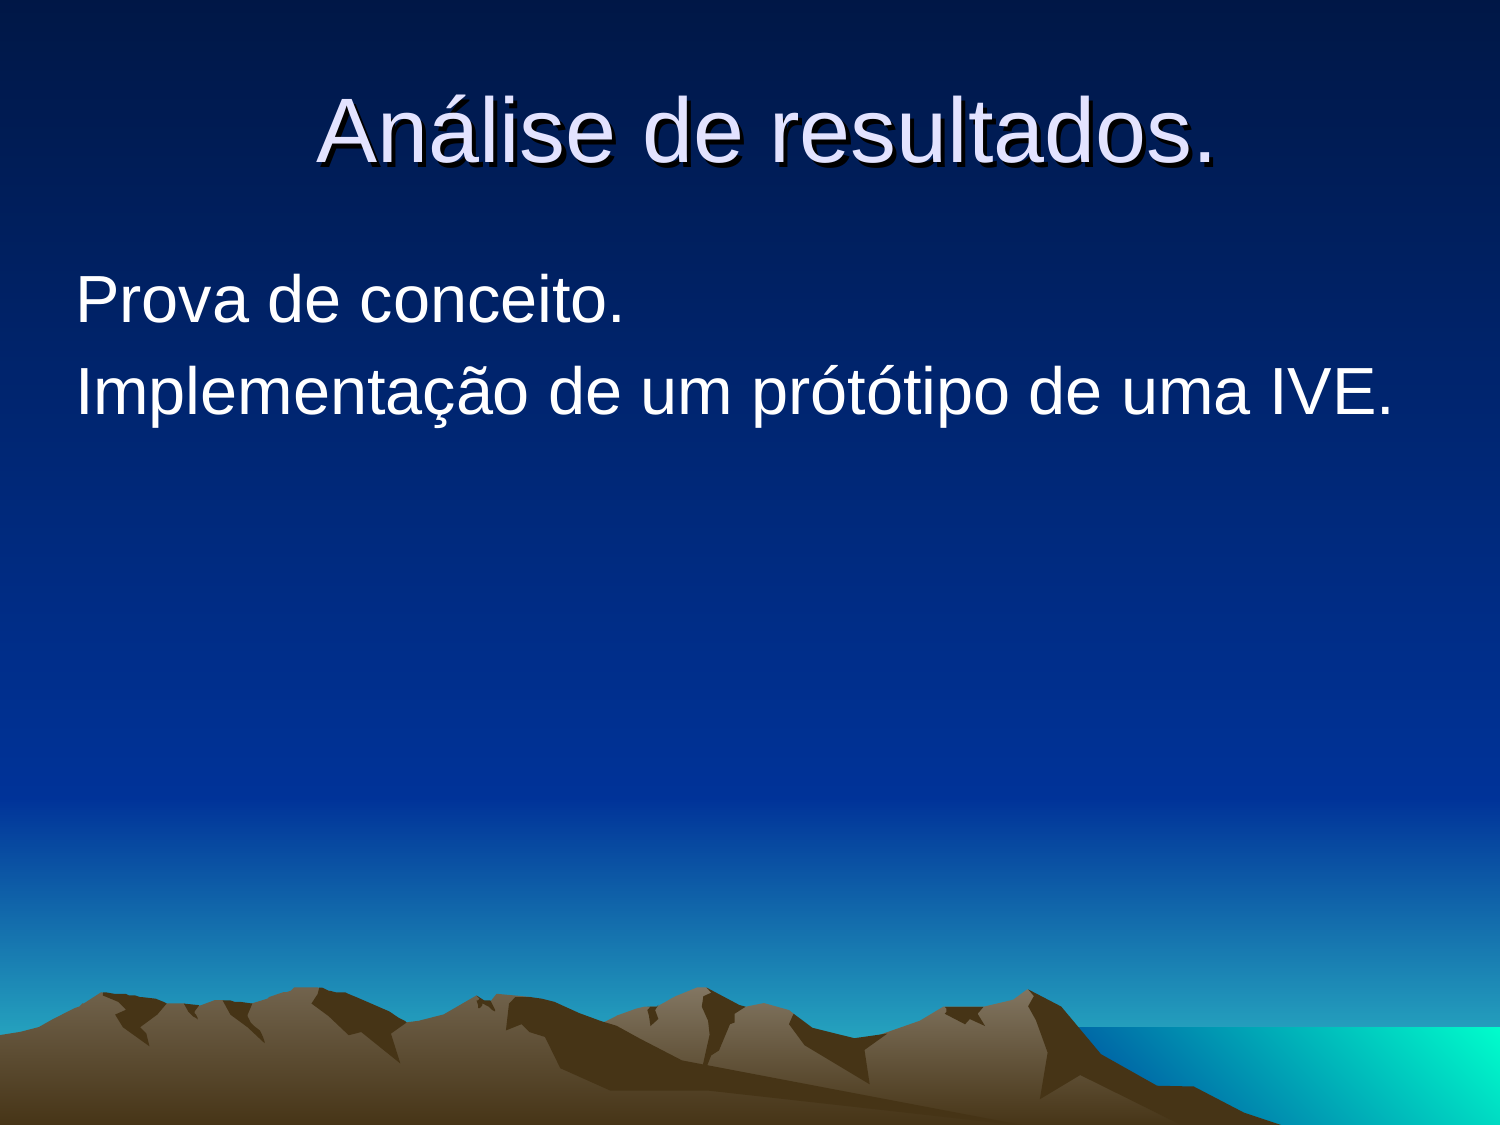

# Análise de resultados.
Prova de conceito.
Implementação de um prótótipo de uma IVE.